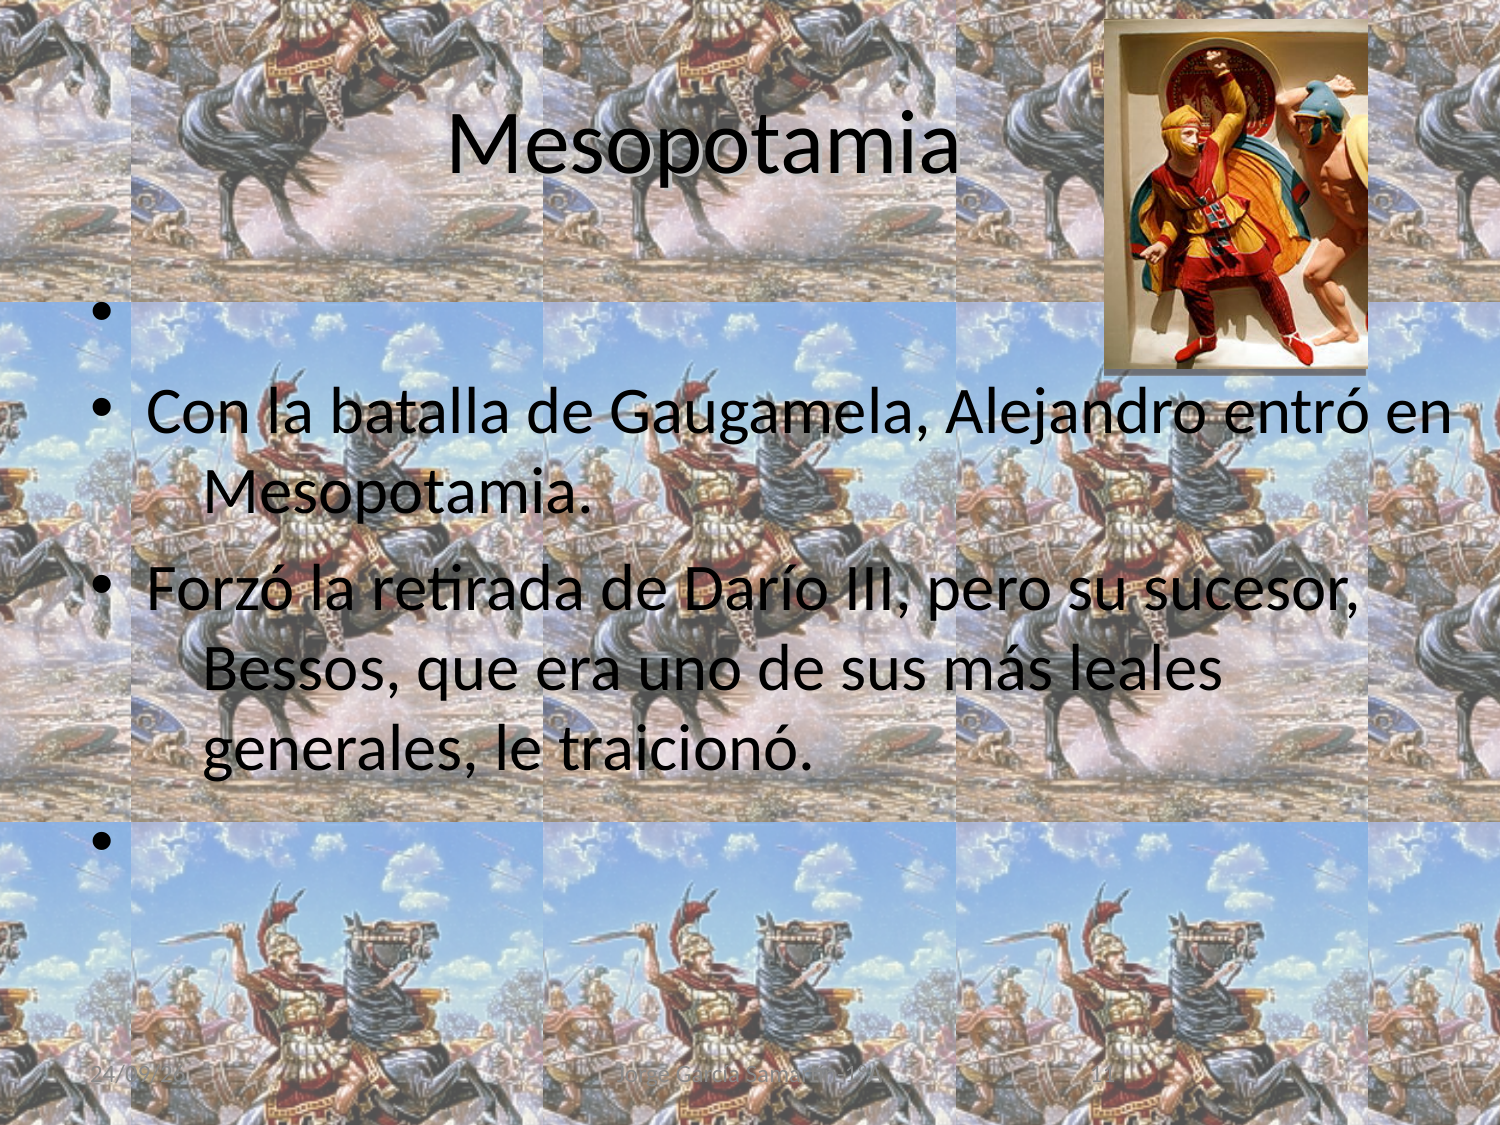

# Mesopotamia
Con la batalla de Gaugamela, Alejandro entró en Mesopotamia.
Forzó la retirada de Darío III, pero su sucesor, Bessos, que era uno de sus más leales generales, le traicionó.
Jorge García Samartín-1ºA